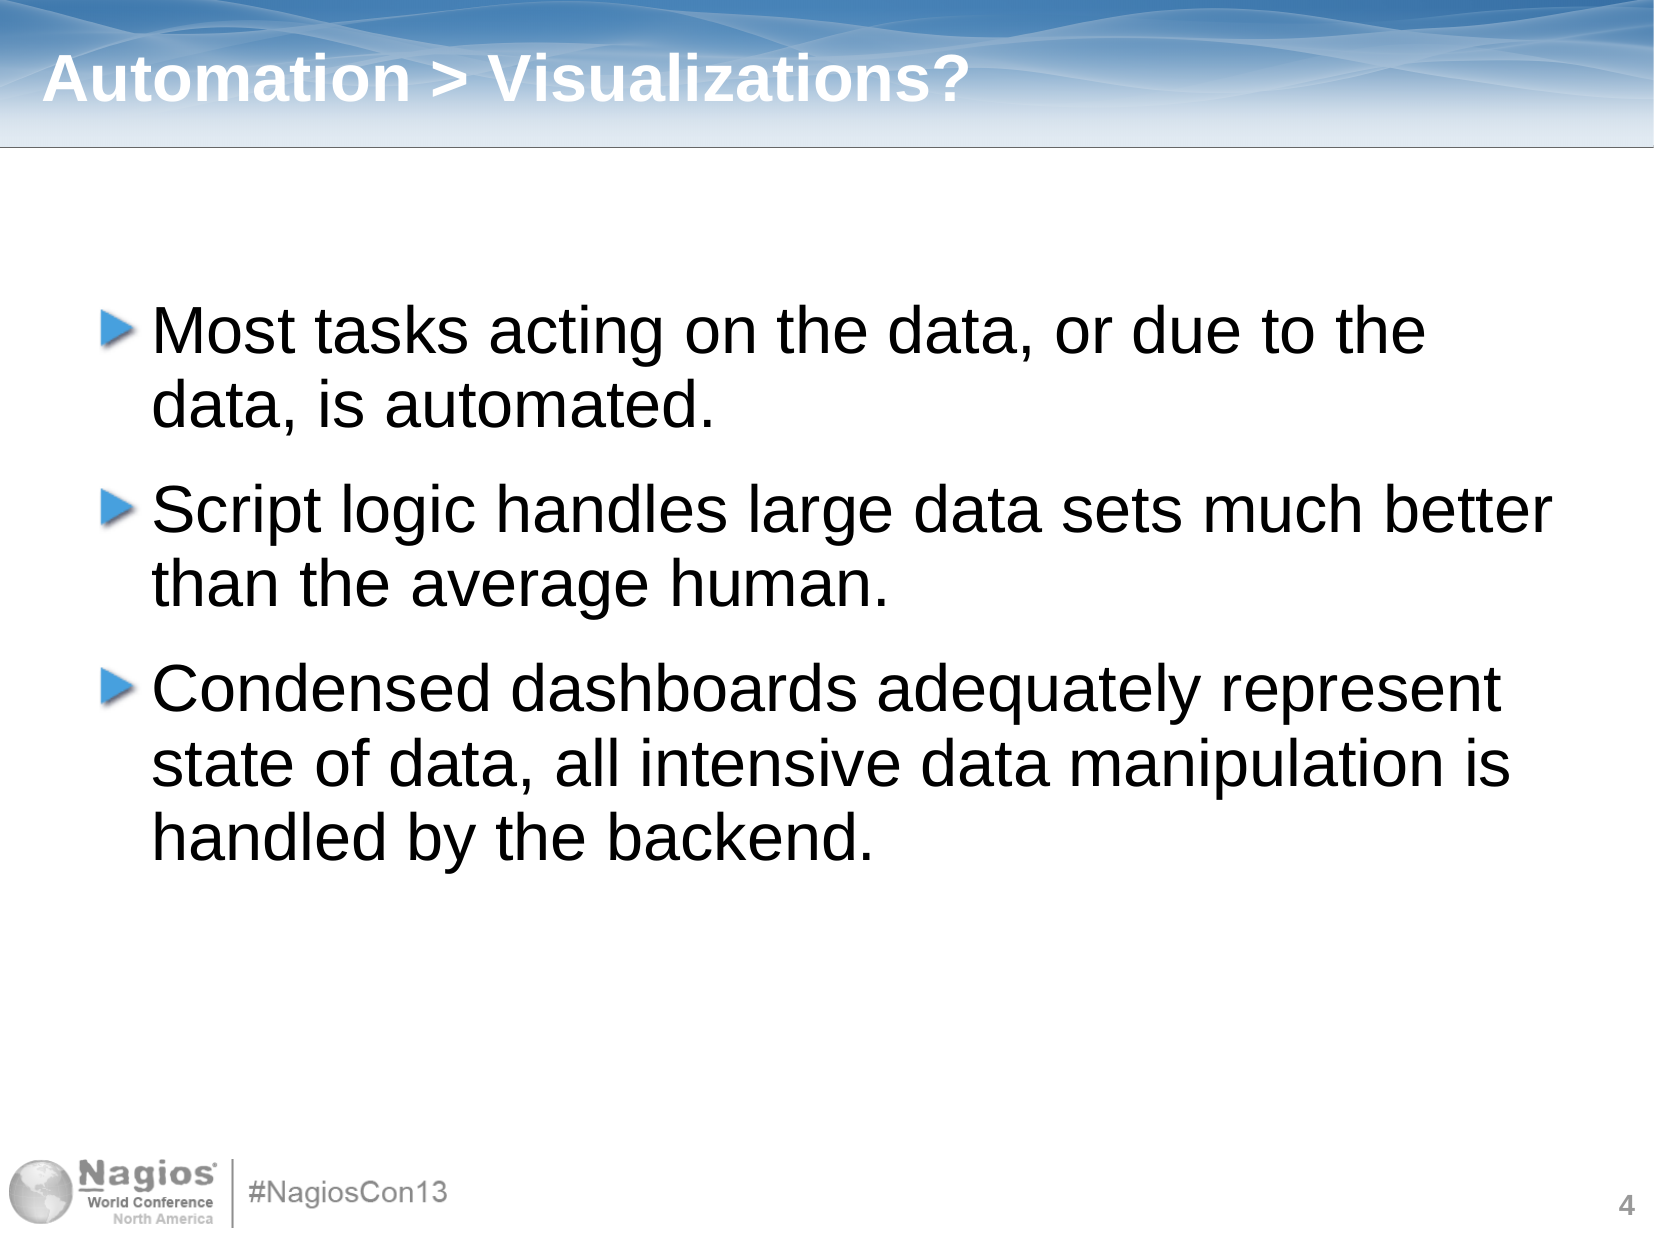

# Automation > Visualizations?
Most tasks acting on the data, or due to the data, is automated.
Script logic handles large data sets much better than the average human.
Condensed dashboards adequately represent state of data, all intensive data manipulation is handled by the backend.
4